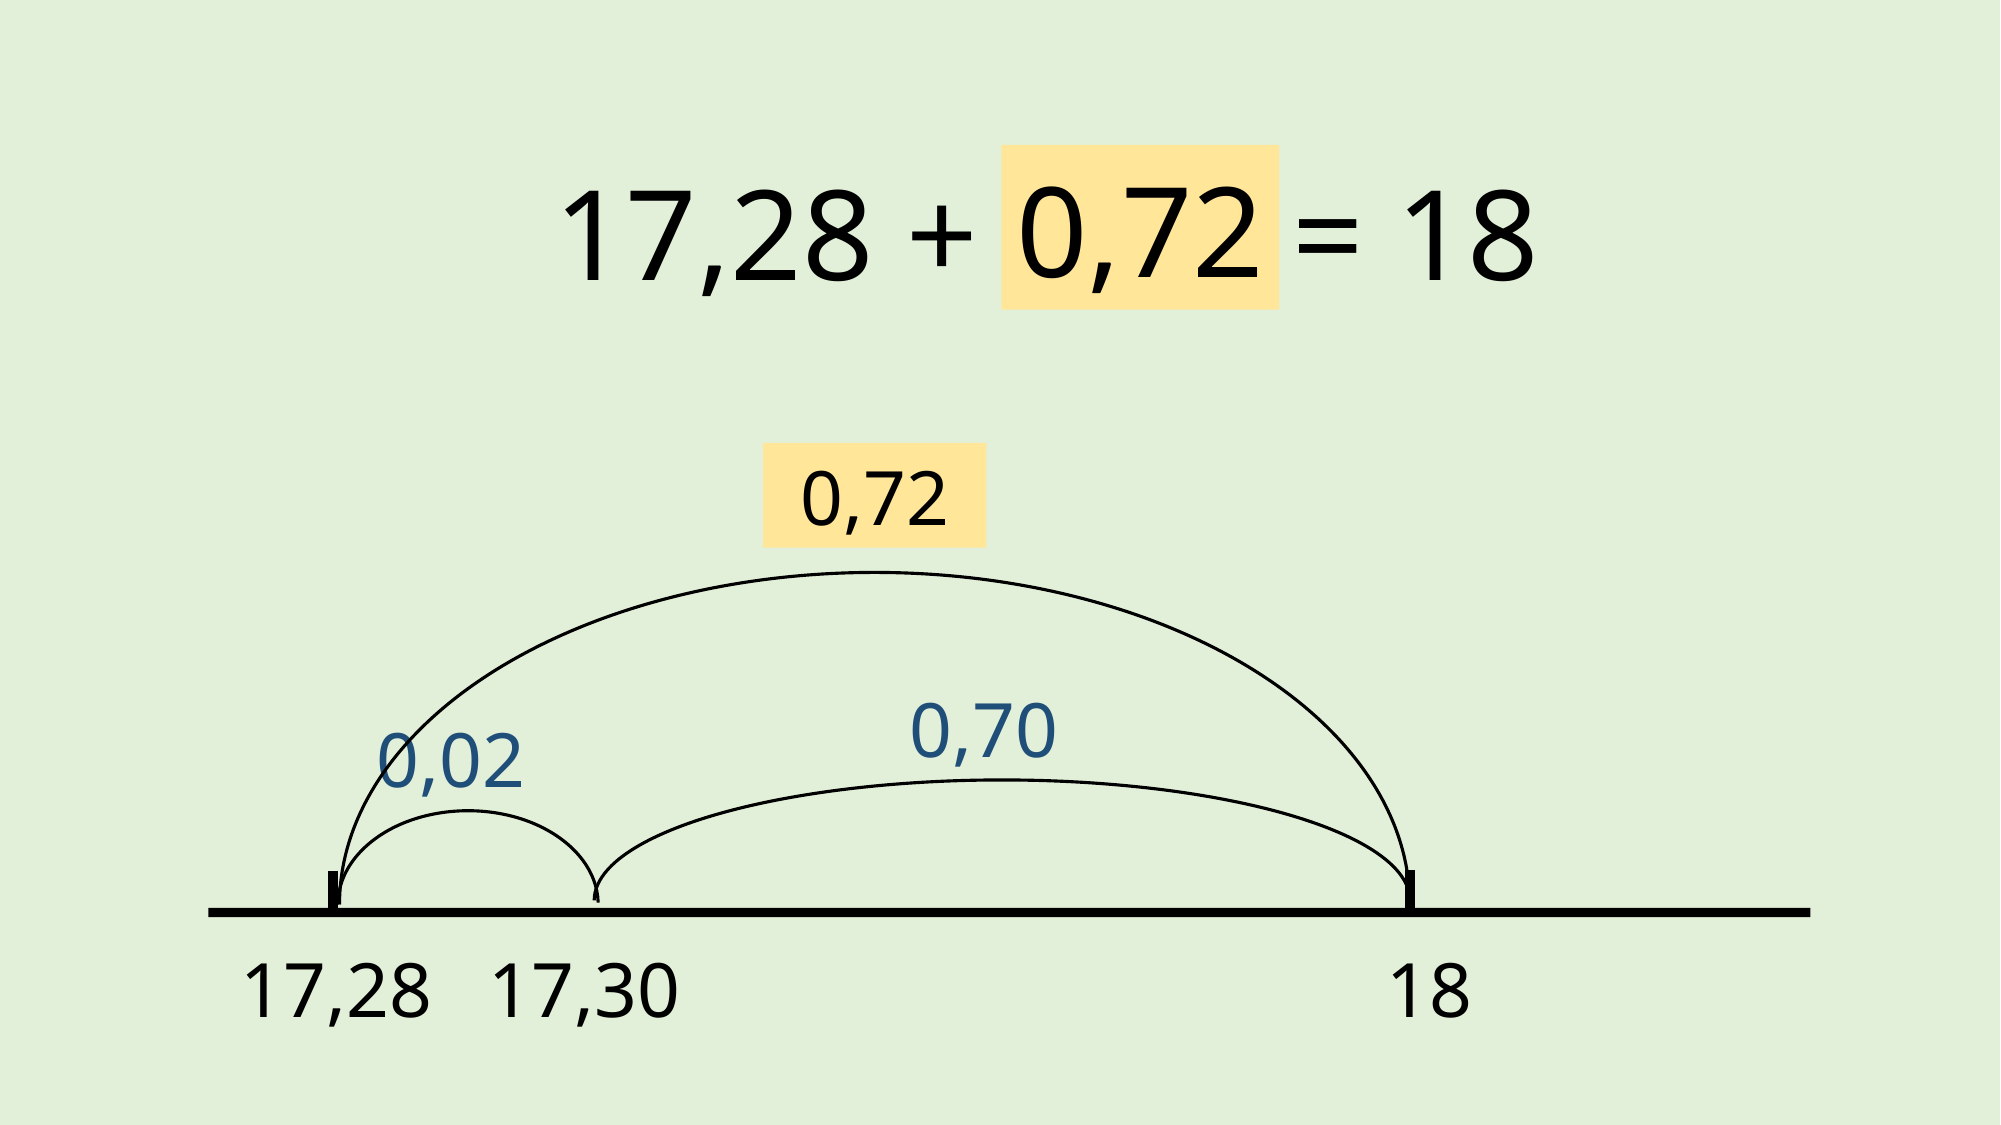

0,72
17,28 + ? = 18
0,72
1,7
0,70
0,02
0
17,28
17,30
18
2